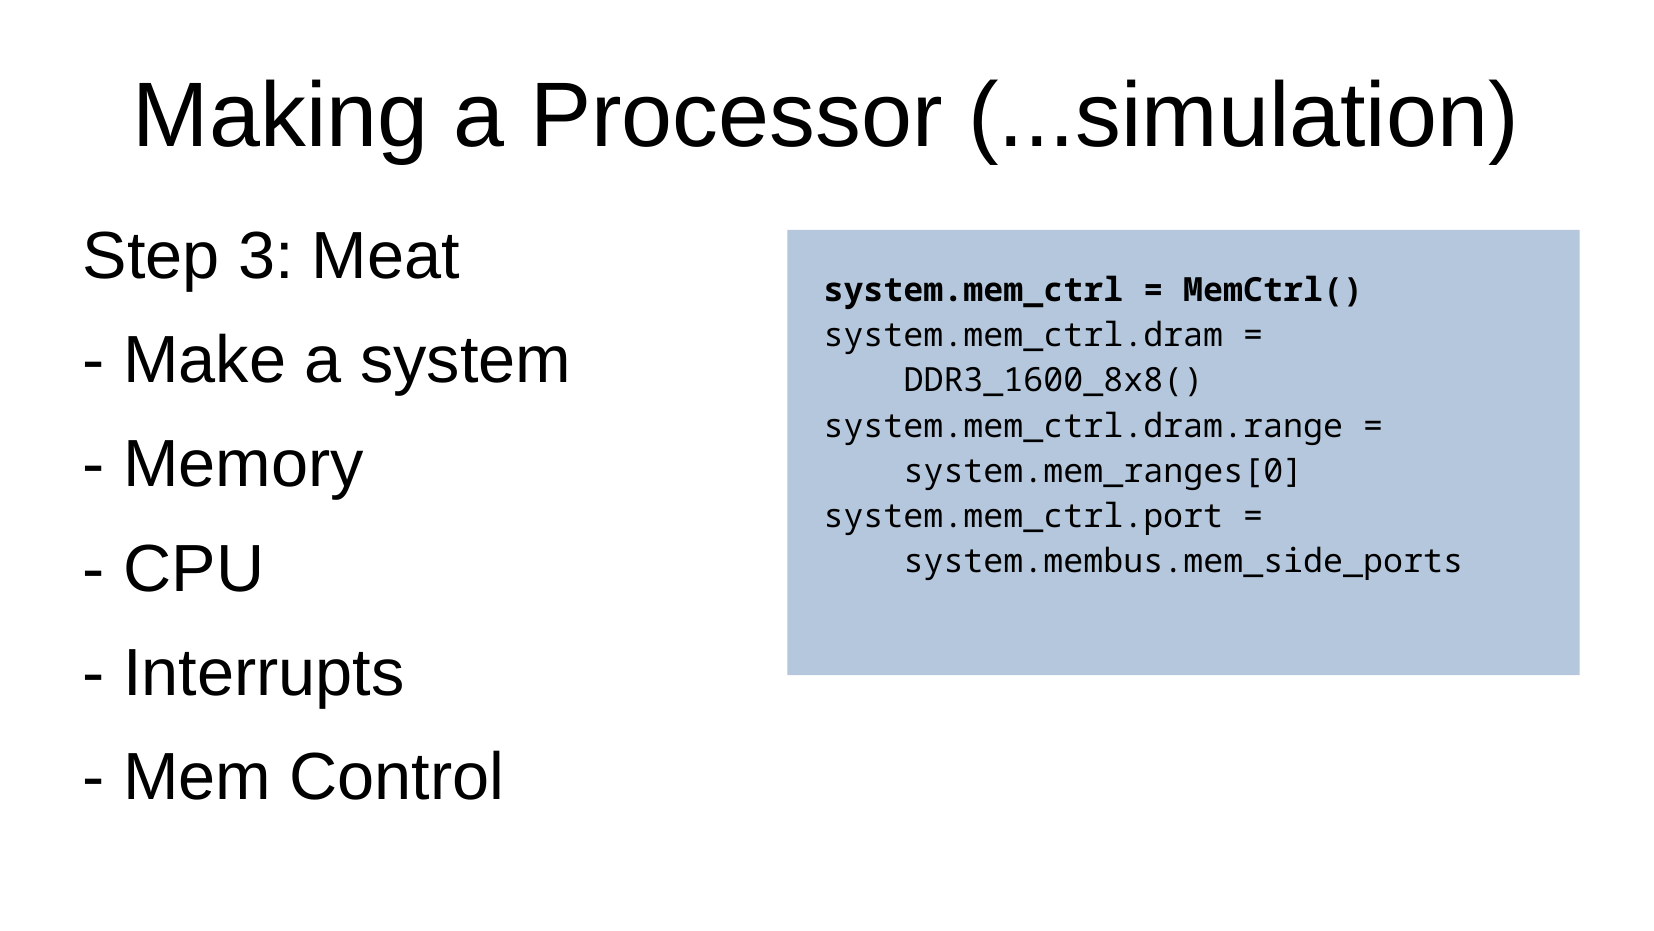

# Making a Processor (...simulation)
Step 3: Meat
- Make a system
- Memory
- CPU
- Interrupts
- Mem Control
system.mem_ctrl = MemCtrl()
system.mem_ctrl.dram =
 DDR3_1600_8x8()
system.mem_ctrl.dram.range =
 system.mem_ranges[0]
system.mem_ctrl.port =
 system.membus.mem_side_ports